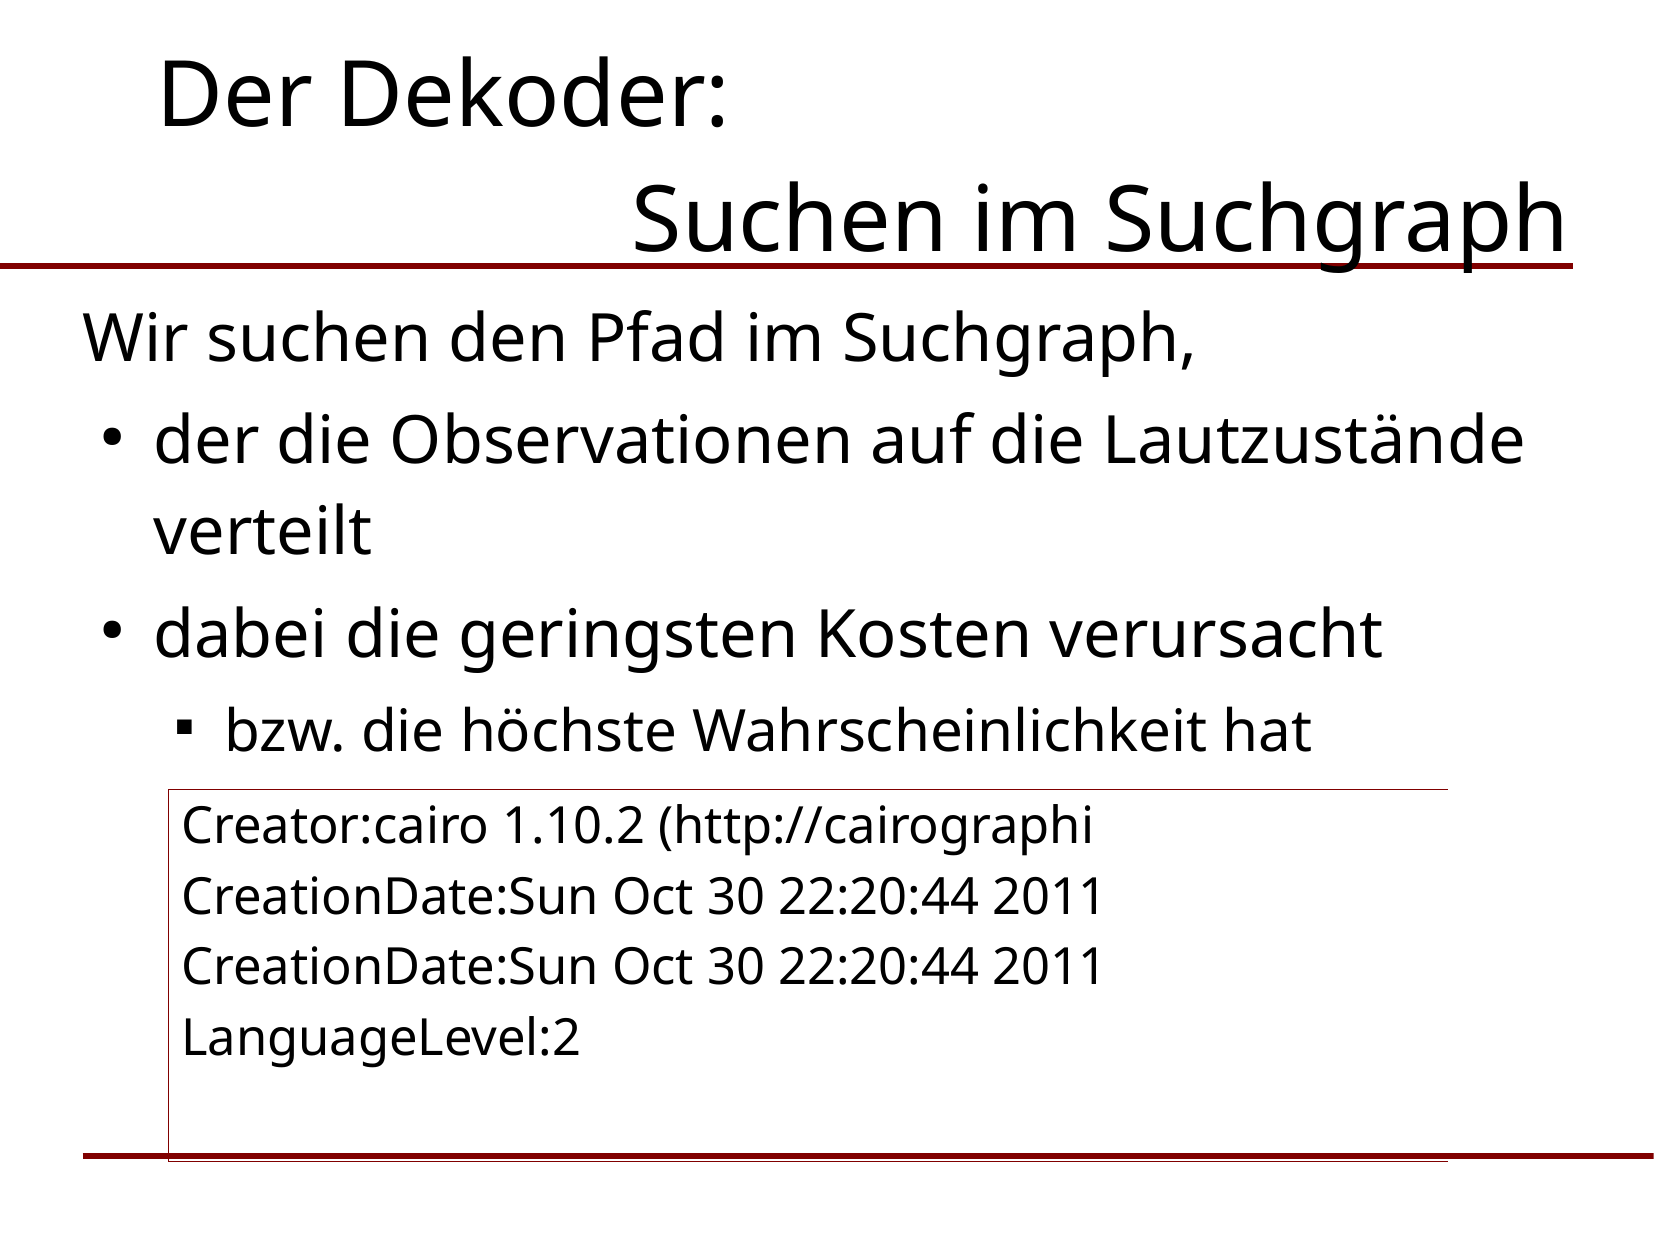

# Der Dekoder: Suchen im Suchgraph
Wir suchen den Pfad im Suchgraph,
der die Observationen auf die Lautzustände verteilt
dabei die geringsten Kosten verursacht
bzw. die höchste Wahrscheinlichkeit hat